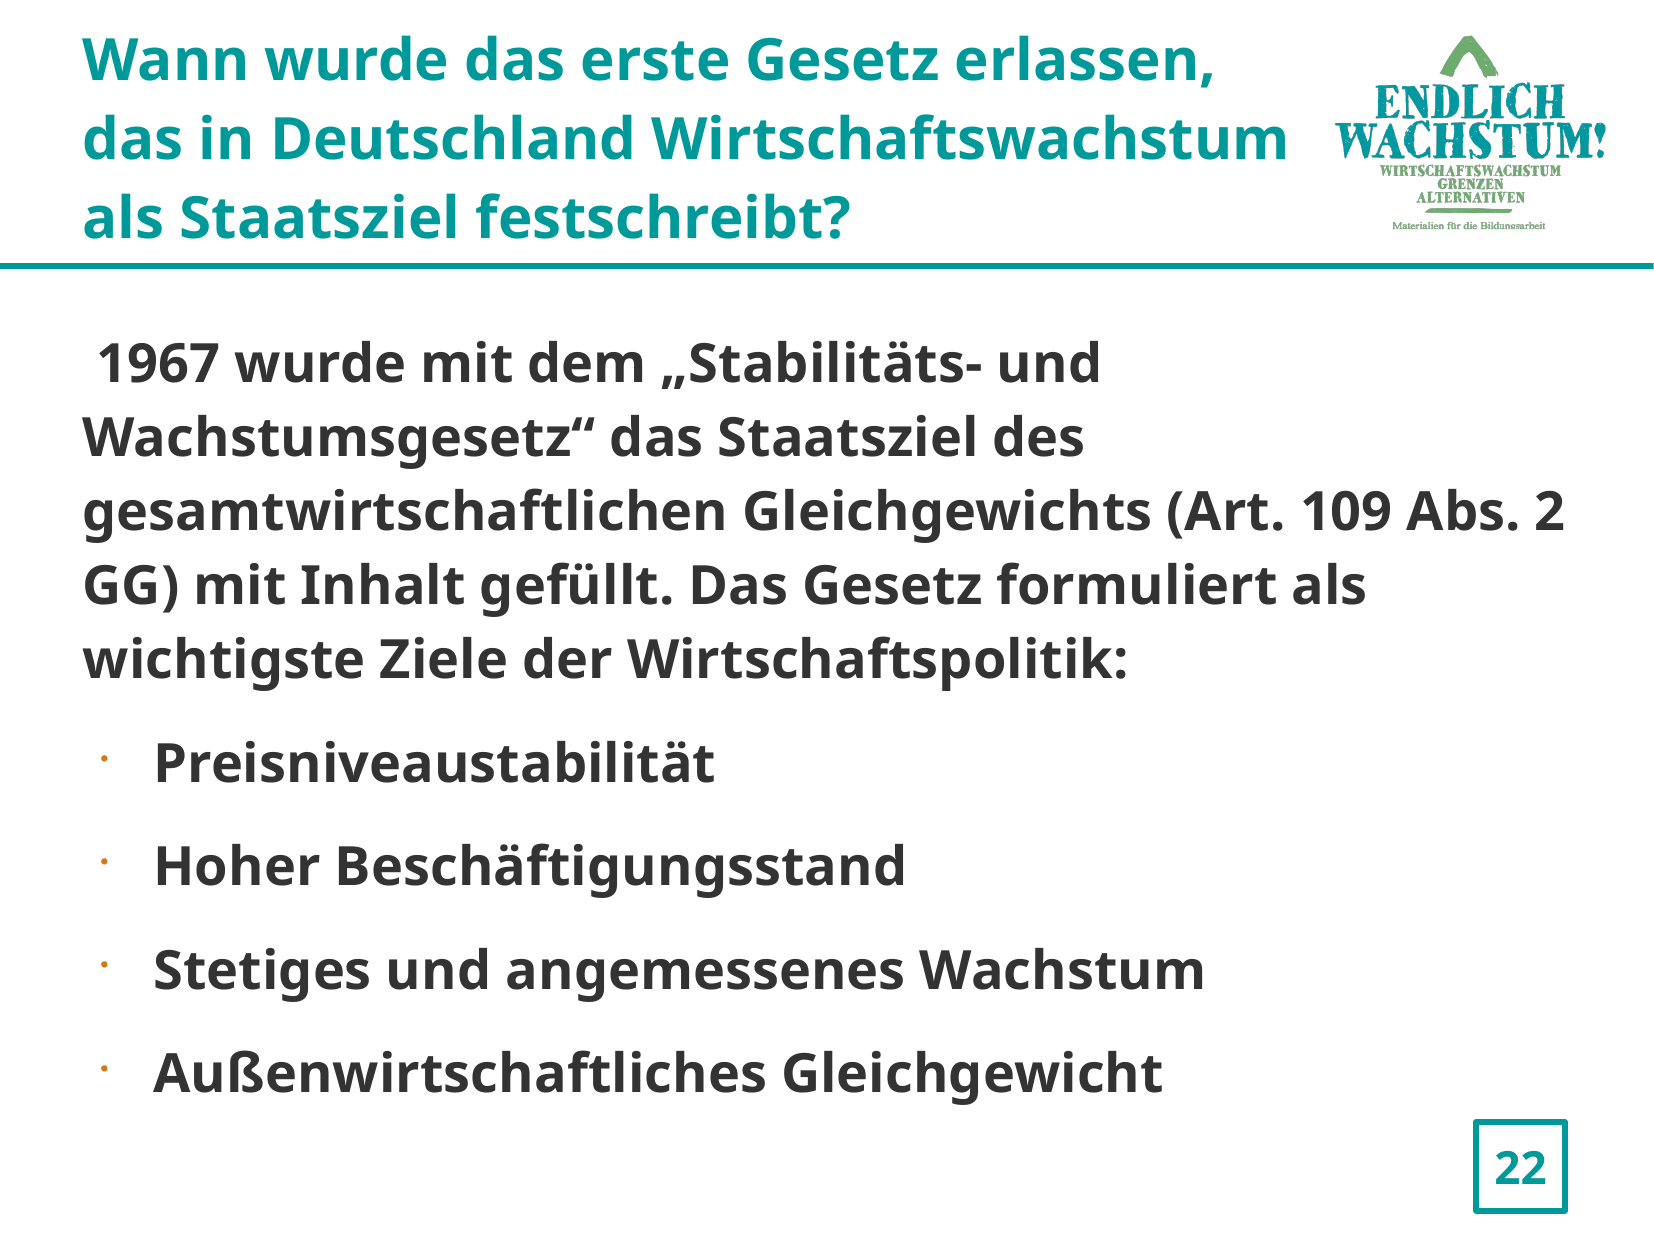

Wann wurde das erste Gesetz erlassen, das in Deutschland Wirtschaftswachstum als Staatsziel festschreibt?
# 1967 wurde mit dem „Stabilitäts- und Wachstumsgesetz“ das Staatsziel des gesamtwirtschaftlichen Gleichgewichts (Art. 109 Abs. 2 GG) mit Inhalt gefüllt. Das Gesetz formuliert als wichtigste Ziele der Wirtschaftspolitik:
Preisniveaustabilität
Hoher Beschäftigungsstand
Stetiges und angemessenes Wachstum
Außenwirtschaftliches Gleichgewicht
22